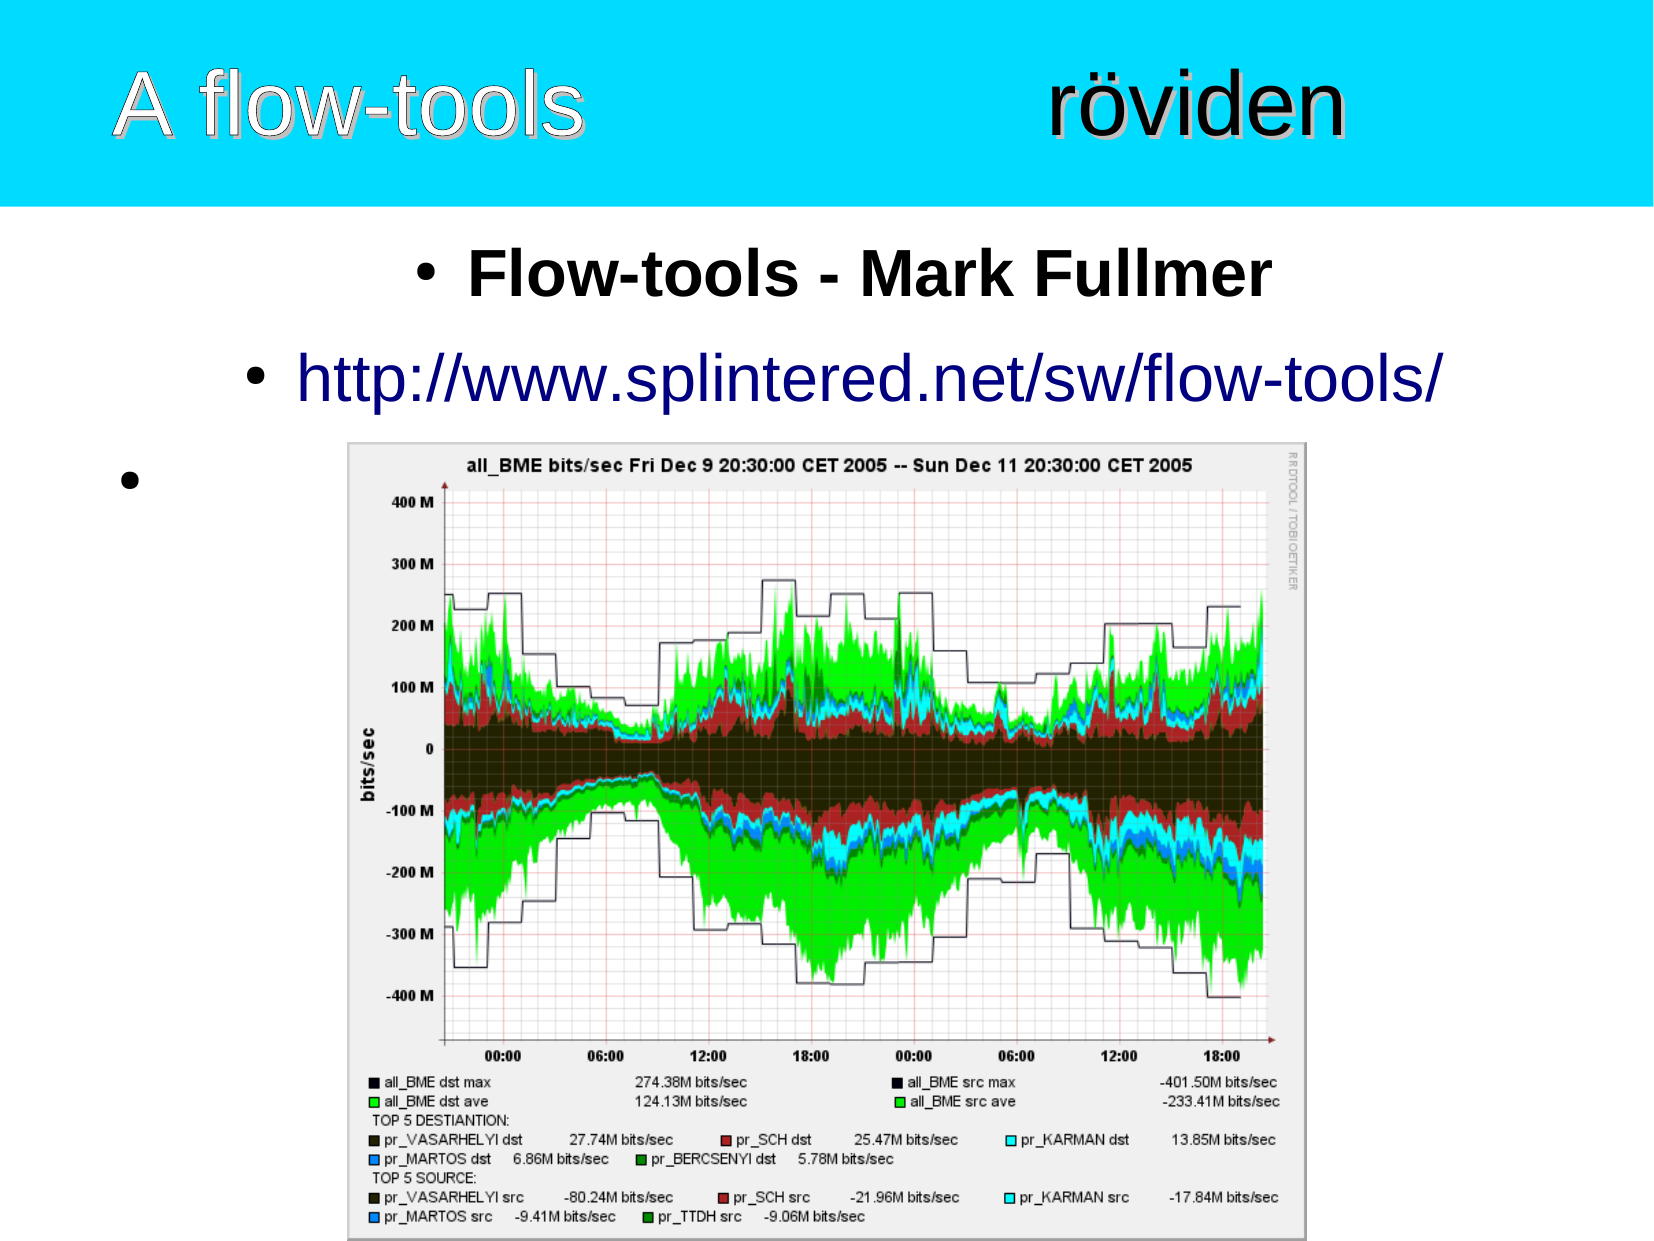

A flow-tools	röviden
# Flow-tools - Mark Fullmer
http://www.splintered.net/sw/flow-tools/